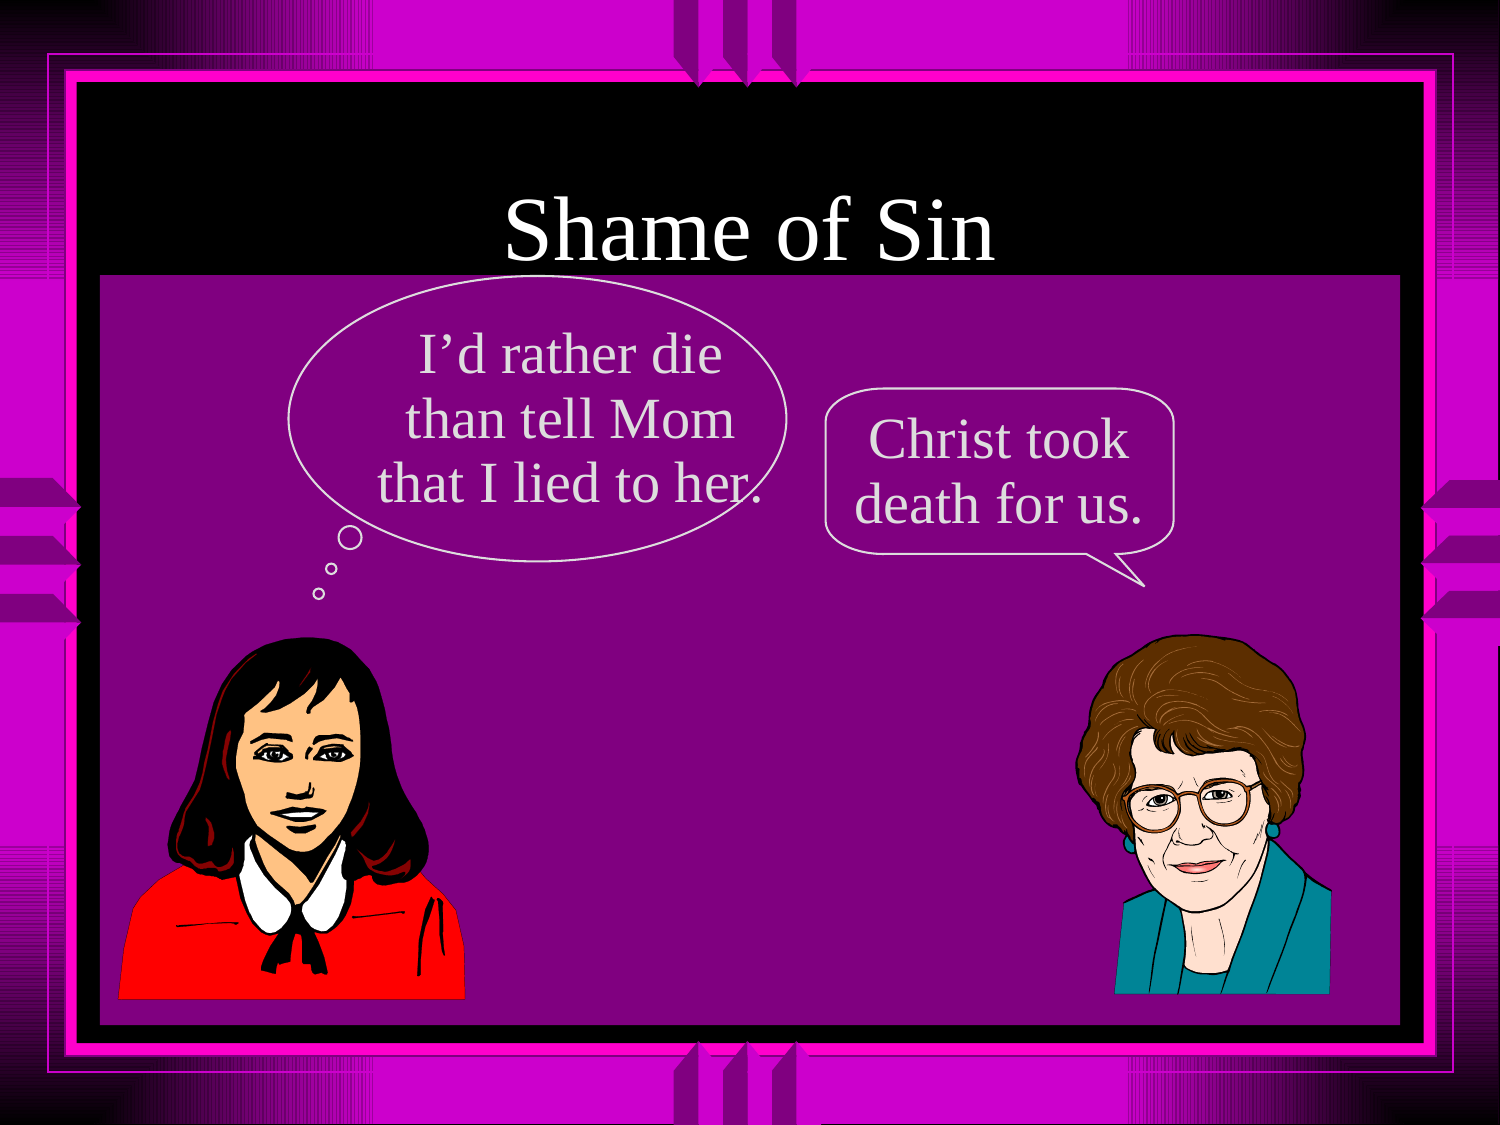

# Shame of Sin
I’d rather die
than tell Mom
that I lied to her.
Christ took
death for us.